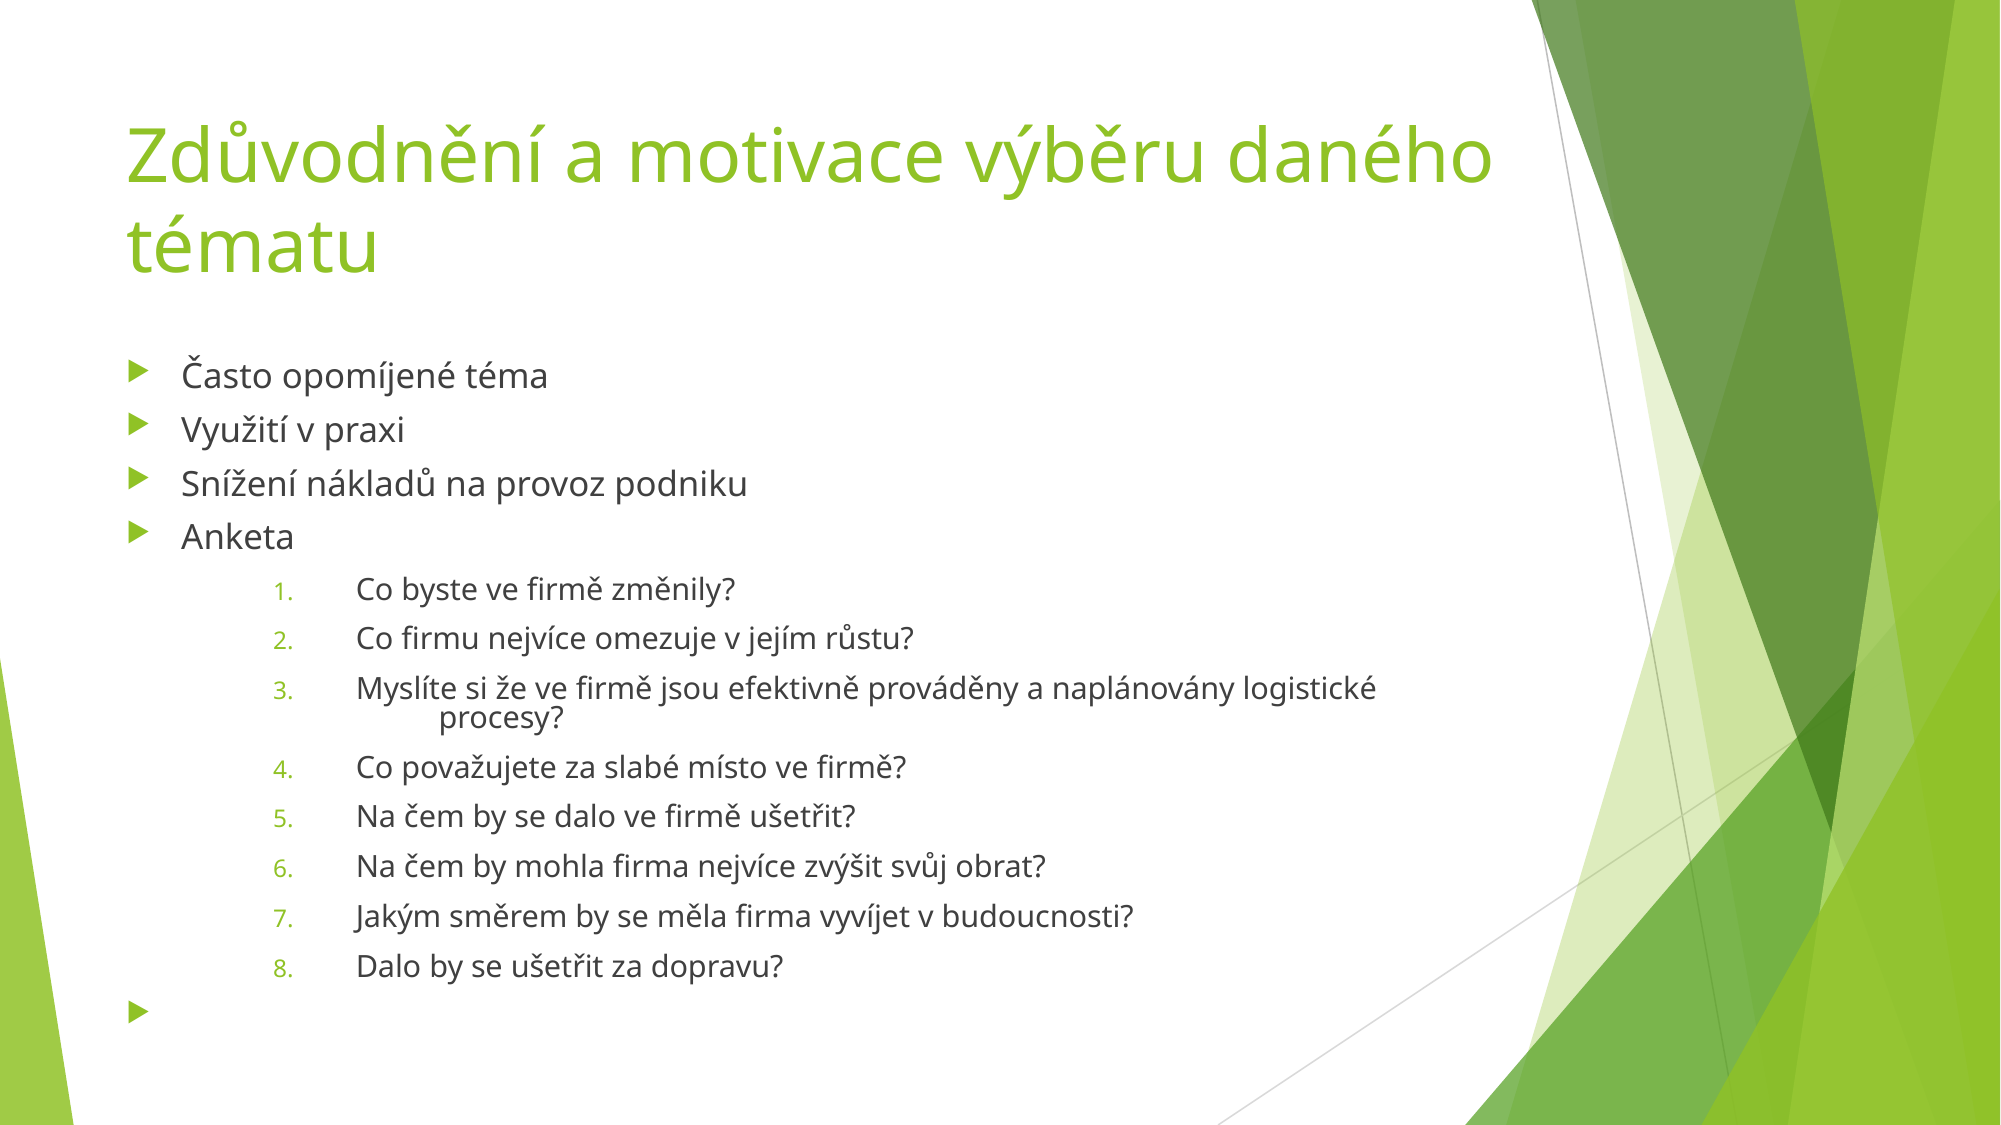

# Zdůvodnění a motivace výběru daného tématu
Často opomíjené téma
Využití v praxi
Snížení nákladů na provoz podniku
Anketa
Co byste ve firmě změnily?
Co firmu nejvíce omezuje v jejím růstu?
Myslíte si že ve firmě jsou efektivně prováděny a naplánovány logistické procesy?
Co považujete za slabé místo ve firmě?
Na čem by se dalo ve firmě ušetřit?
Na čem by mohla firma nejvíce zvýšit svůj obrat?
Jakým směrem by se měla firma vyvíjet v budoucnosti?
Dalo by se ušetřit za dopravu?